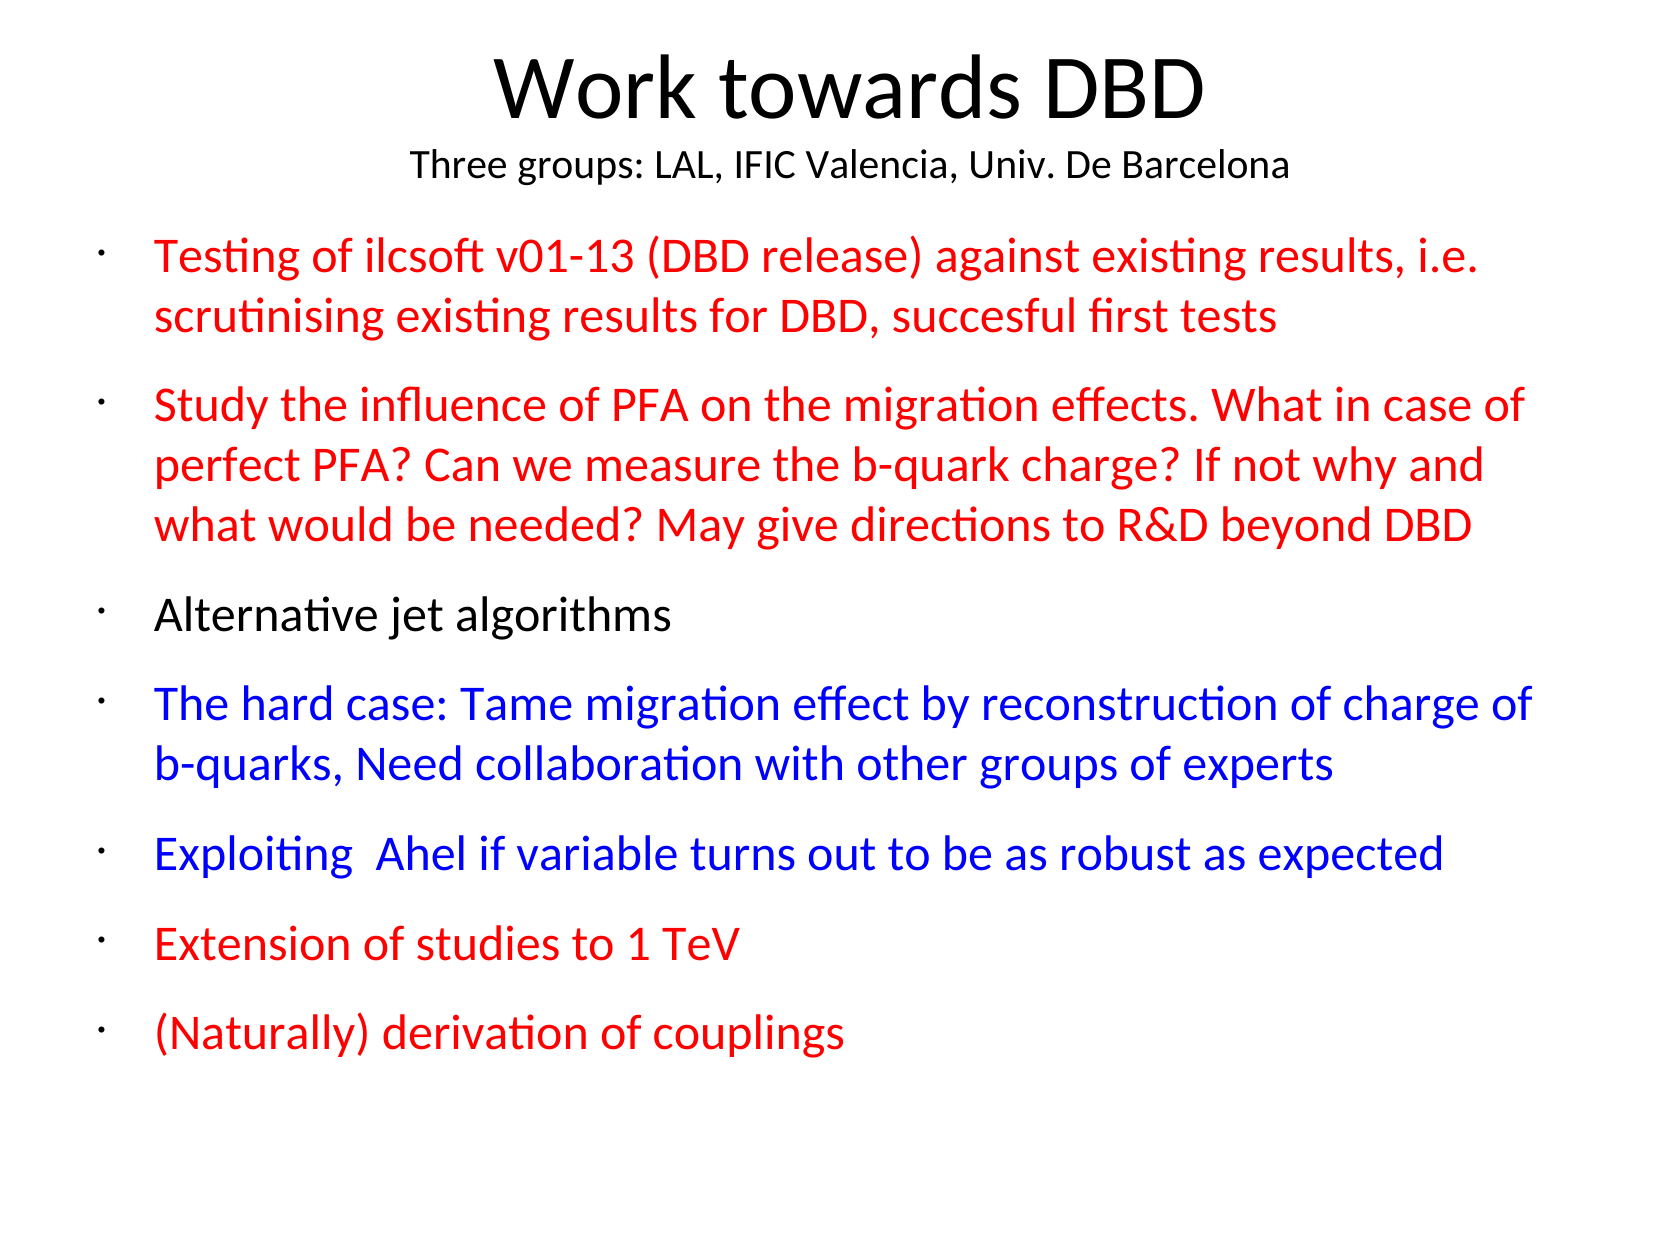

# Work towards DBD Three groups: LAL, IFIC Valencia, Univ. De Barcelona
Testing of ilcsoft v01-13 (DBD release) against existing results, i.e. scrutinising existing results for DBD, succesful first tests
Study the influence of PFA on the migration effects. What in case of perfect PFA? Can we measure the b-quark charge? If not why and what would be needed? May give directions to R&D beyond DBD
Alternative jet algorithms
The hard case: Tame migration effect by reconstruction of charge of b-quarks, Need collaboration with other groups of experts
Exploiting Ahel if variable turns out to be as robust as expected
Extension of studies to 1 TeV
(Naturally) derivation of couplings